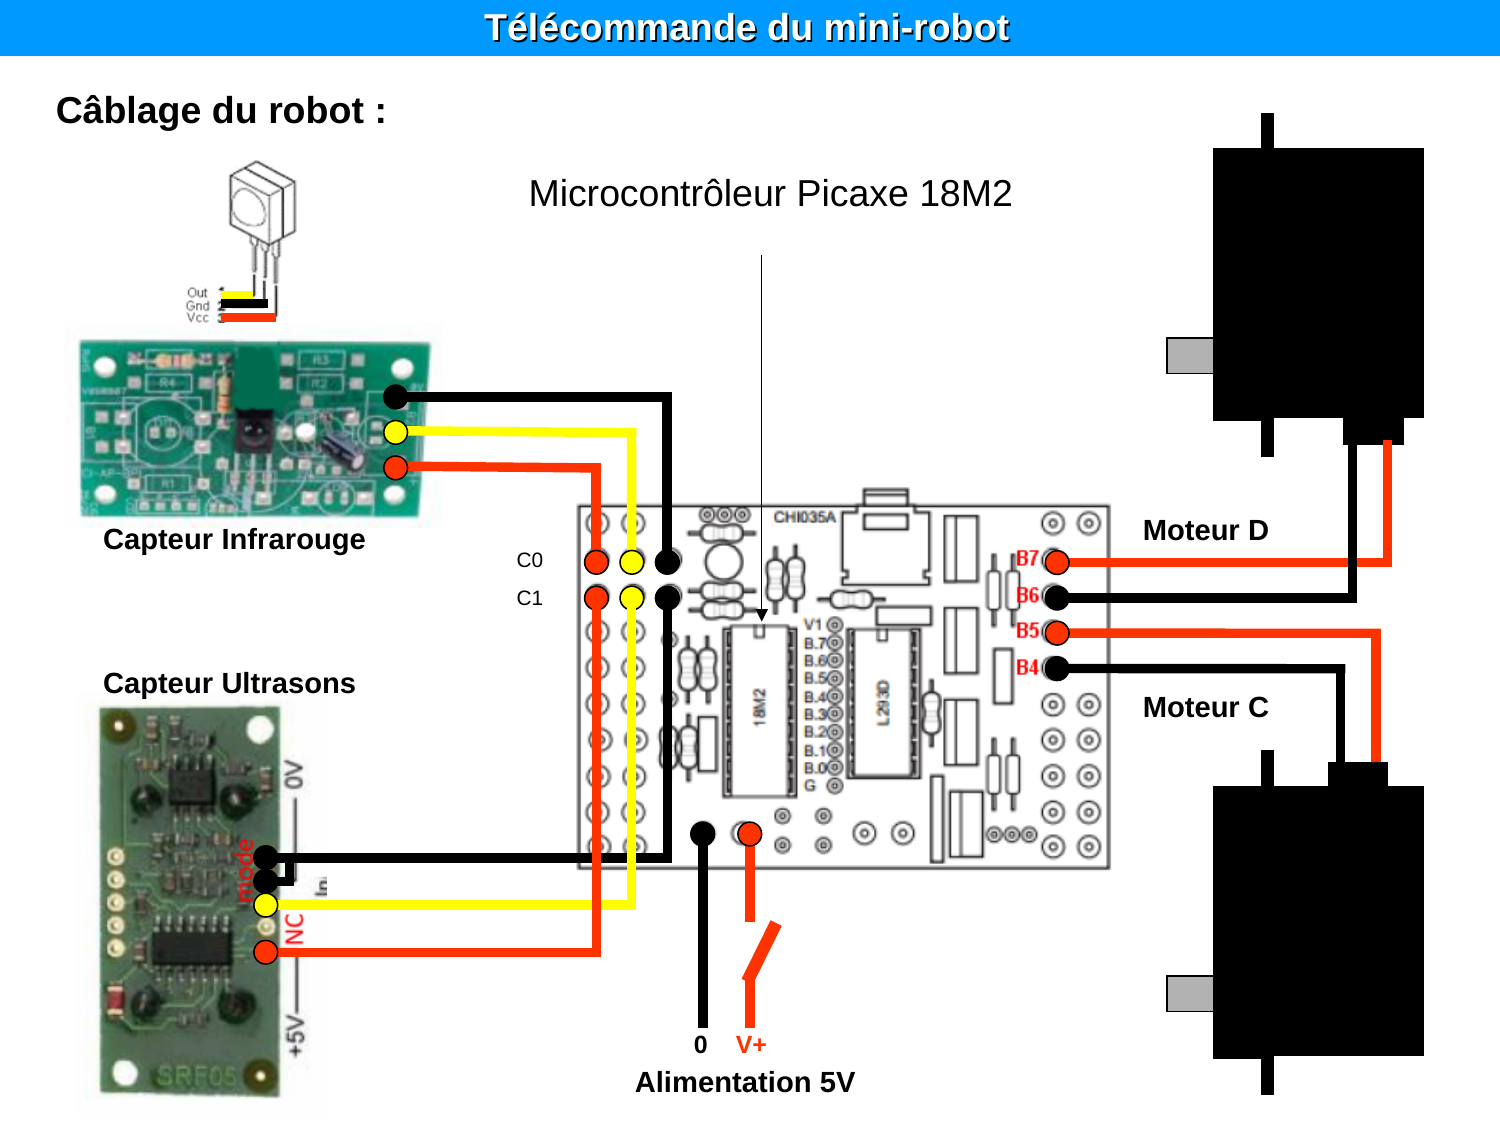

Télécommande du mini-robot
Câblage du robot :
Microcontrôleur Picaxe 18M2
Moteur D
Capteur Infrarouge
C0
C1
Capteur Ultrasons
Moteur C
0 V+
Alimentation 5V